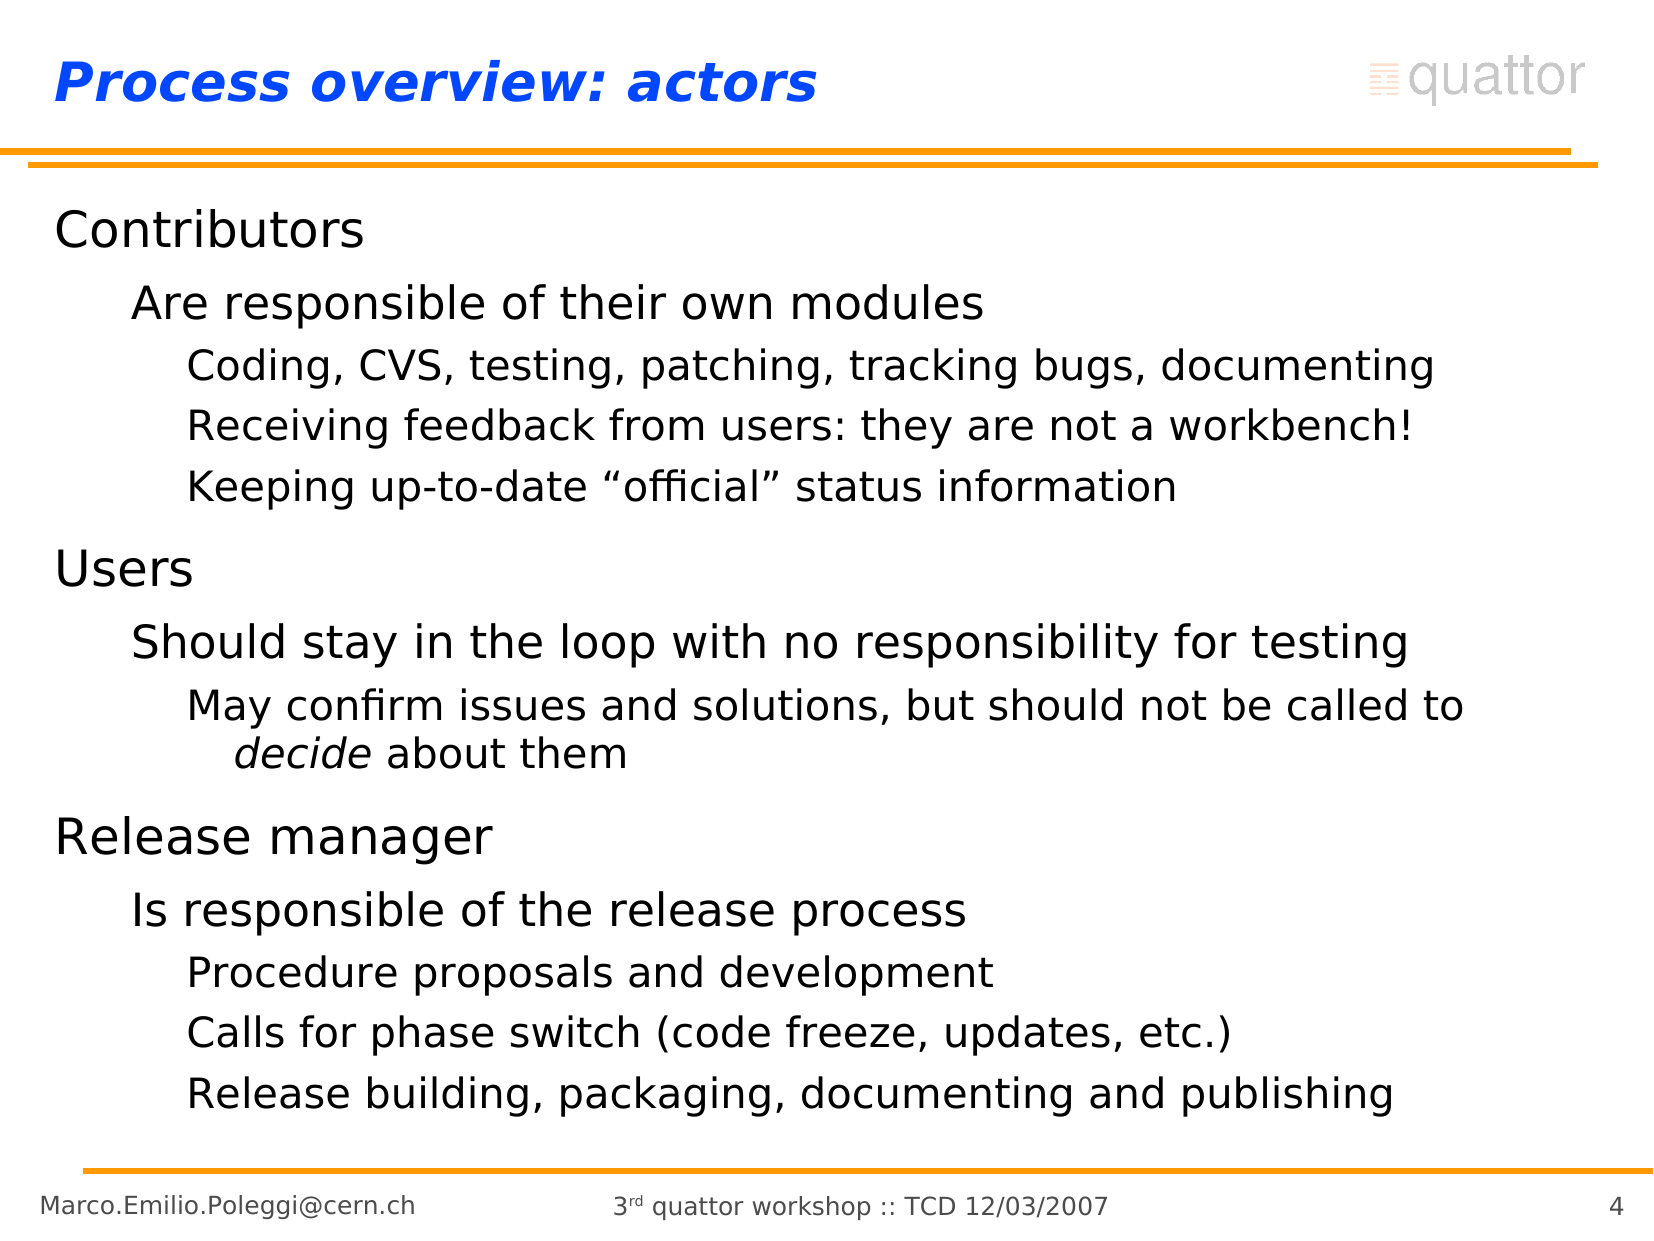

# Process overview: actors
Contributors
Are responsible of their own modules
Coding, CVS, testing, patching, tracking bugs, documenting
Receiving feedback from users: they are not a workbench!
Keeping up-to-date “official” status information
Users
Should stay in the loop with no responsibility for testing
May confirm issues and solutions, but should not be called to decide about them
Release manager
Is responsible of the release process
Procedure proposals and development
Calls for phase switch (code freeze, updates, etc.)
Release building, packaging, documenting and publishing
06/16/2006
4
Quattor @ LCG-T2 workshop